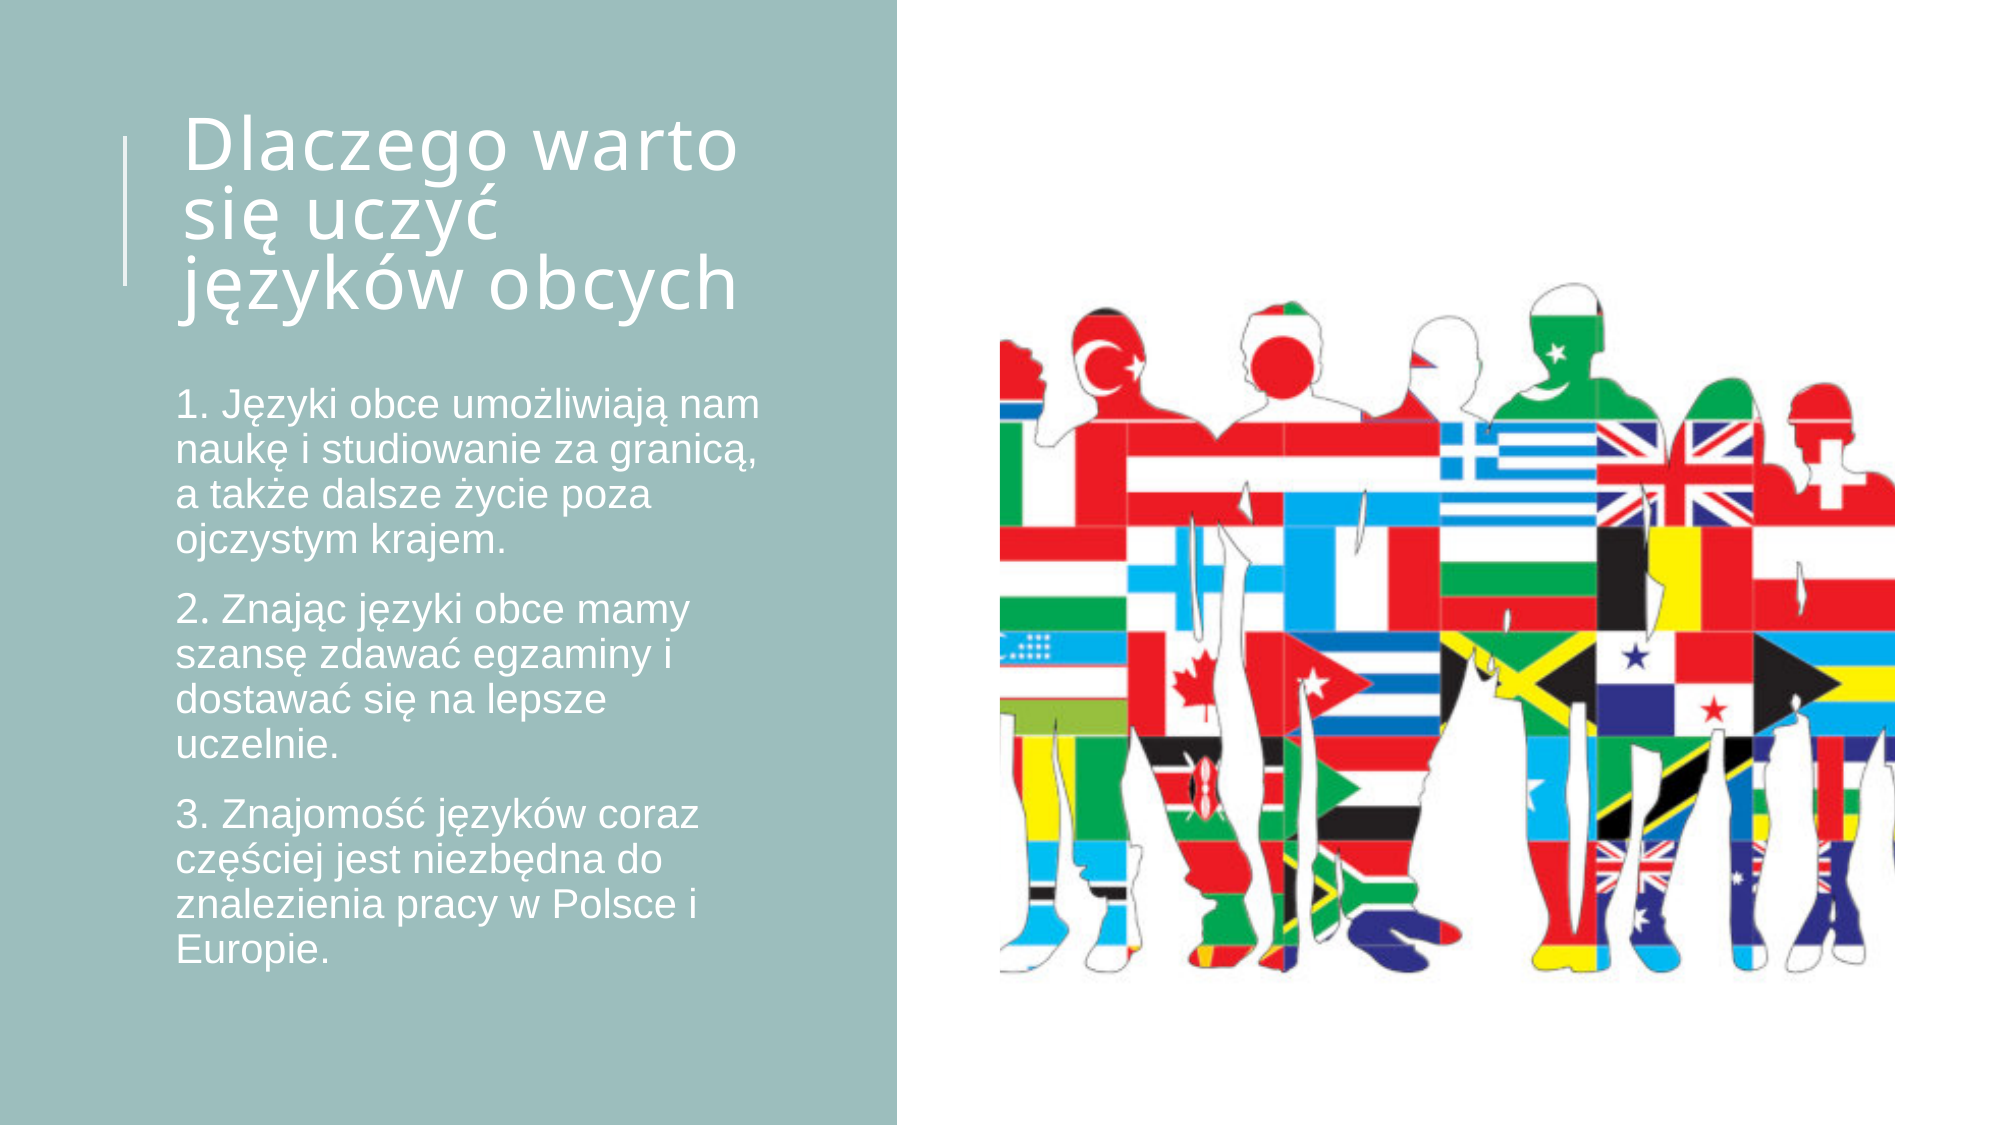

# Dlaczego warto się uczyć języków obcych
1. Języki obce umożliwiają nam naukę i studiowanie za granicą, a także dalsze życie poza ojczystym krajem.
2. Znając języki obce mamy szansę zdawać egzaminy i dostawać się na lepsze uczelnie.
3. Znajomość języków coraz częściej jest niezbędna do znalezienia pracy w Polsce i Europie.